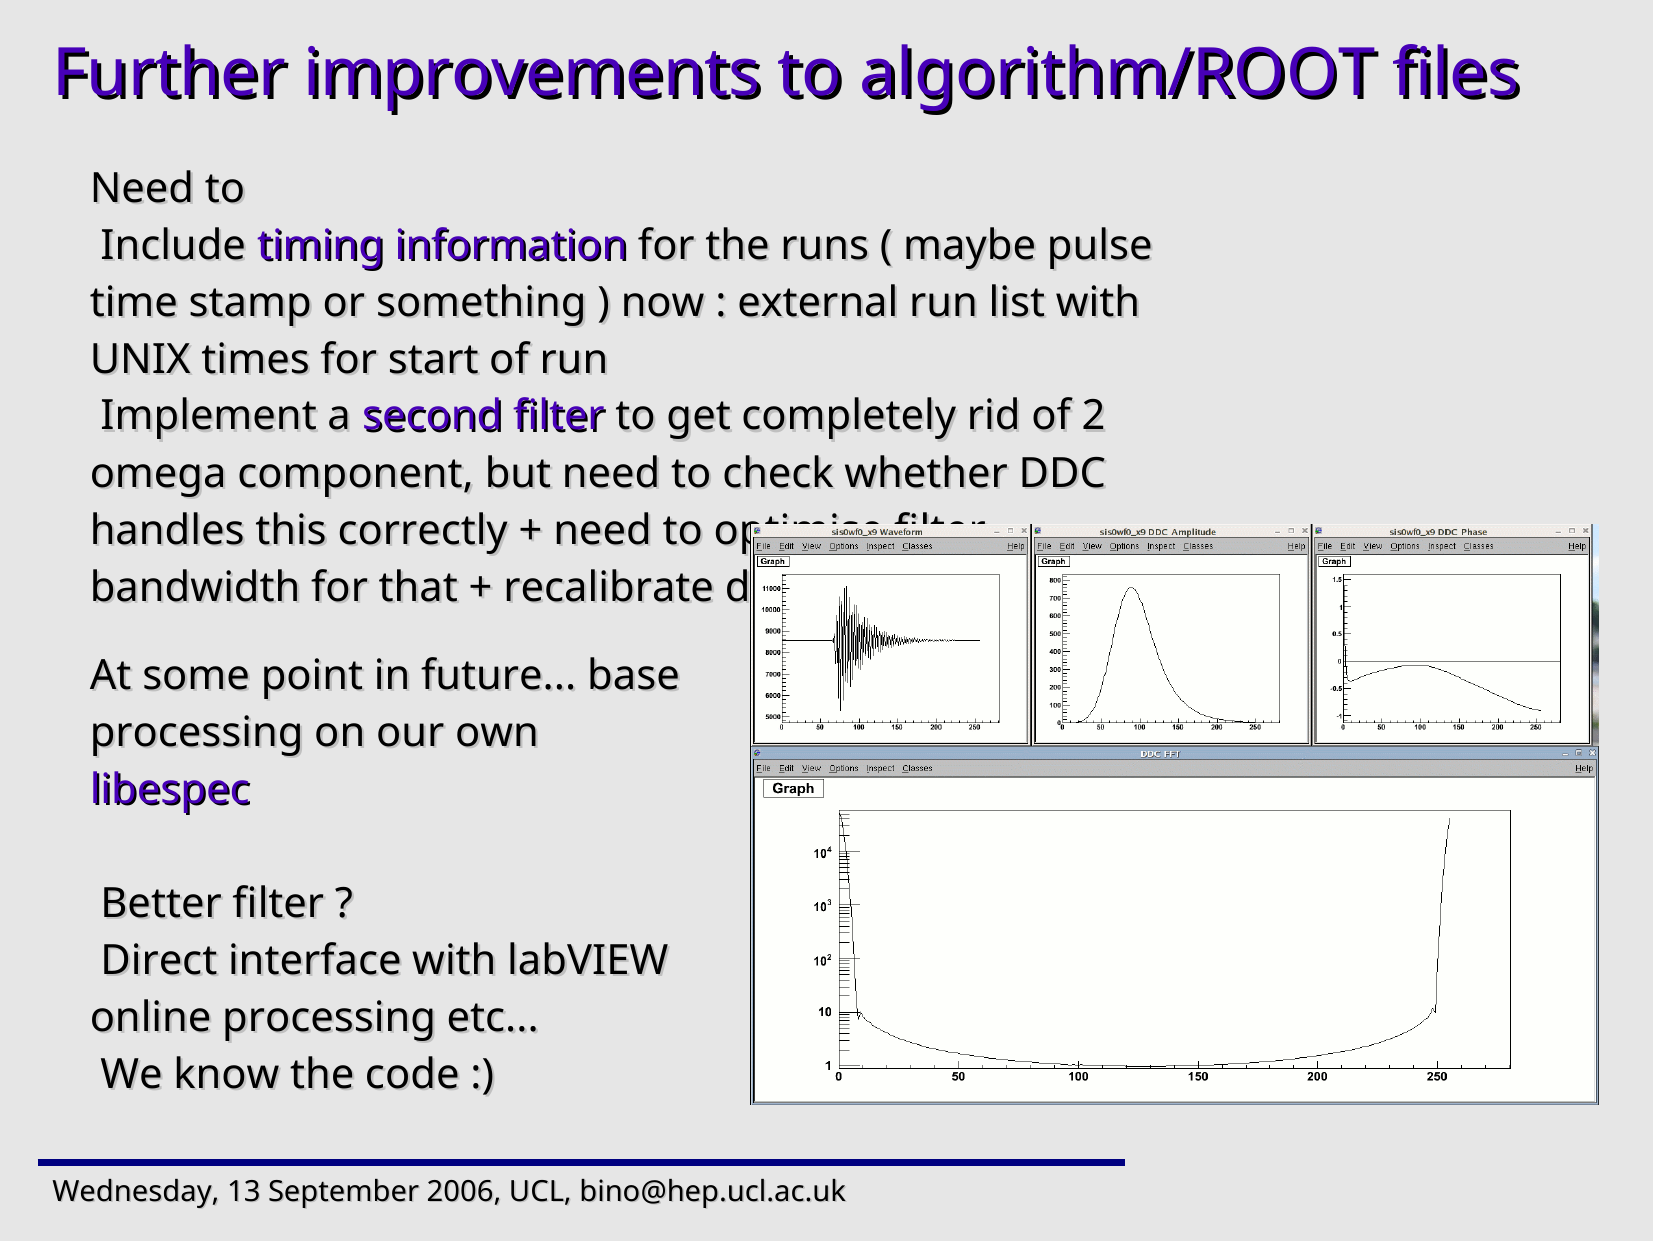

Further improvements to algorithm/ROOT files
Need to
 Include timing information for the runs ( maybe pulse time stamp or something ) now : external run list with UNIX times for start of run
 Implement a second filter to get completely rid of 2 omega component, but need to check whether DDC handles this correctly + need to optimise filter bandwidth for that + recalibrate data
At some point in future... base
processing on our own libespec
 Better filter ?
 Direct interface with labVIEW online processing etc...
 We know the code :)
Wednesday, 13 September 2006, UCL, bino@hep.ucl.ac.uk